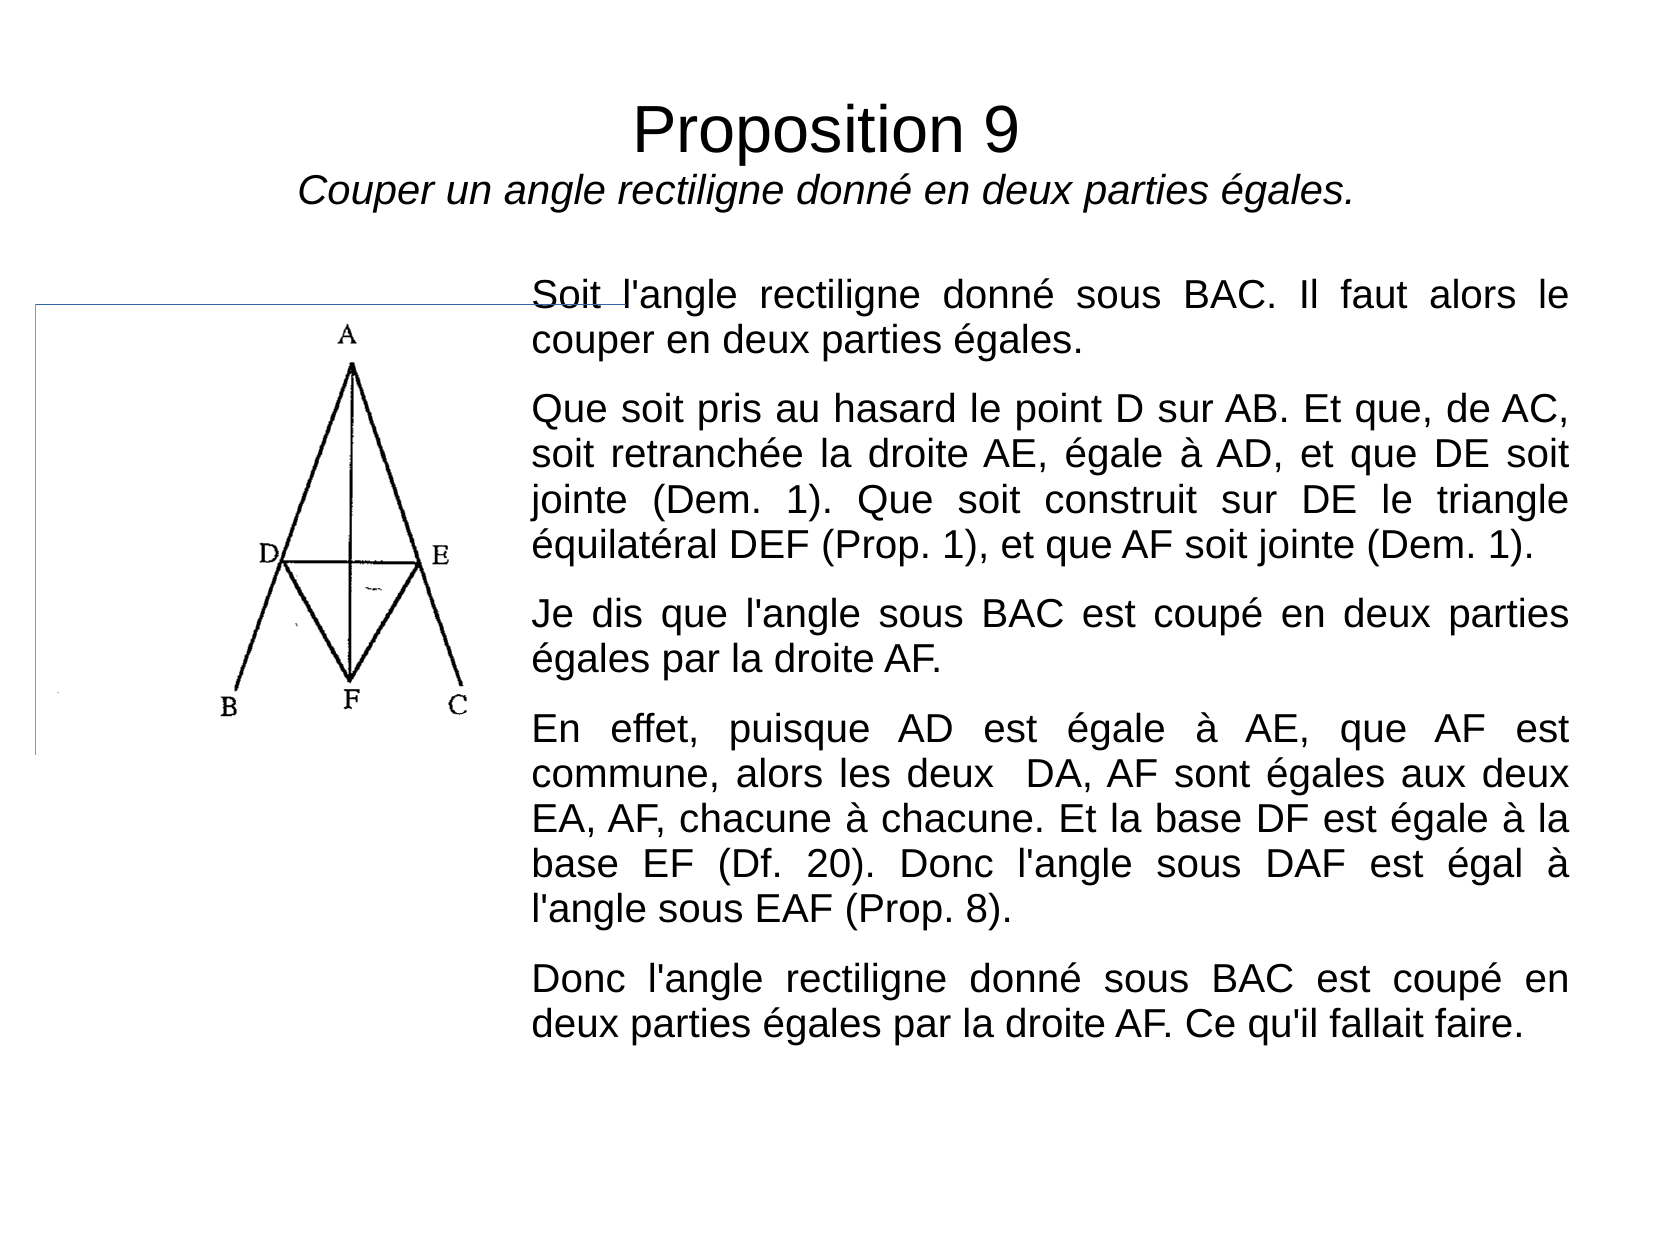

# Proposition 9 Couper un angle rectiligne donné en deux parties égales.
Soit l'angle rectiligne donné sous BAC. Il faut alors le couper en deux parties égales.
Que soit pris au hasard le point D sur AB. Et que, de AC, soit retranchée la droite AE, égale à AD, et que DE soit jointe (Dem. 1). Que soit construit sur DE le triangle équilatéral DEF (Prop. 1), et que AF soit jointe (Dem. 1).
Je dis que l'angle sous BAC est coupé en deux parties égales par la droite AF.
En effet, puisque AD est égale à AE, que AF est commune, alors les deux DA, AF sont égales aux deux EA, AF, chacune à chacune. Et la base DF est égale à la base EF (Df. 20). Donc l'angle sous DAF est égal à l'angle sous EAF (Prop. 8).
Donc l'angle rectiligne donné sous BAC est coupé en deux parties égales par la droite AF. Ce qu'il fallait faire.